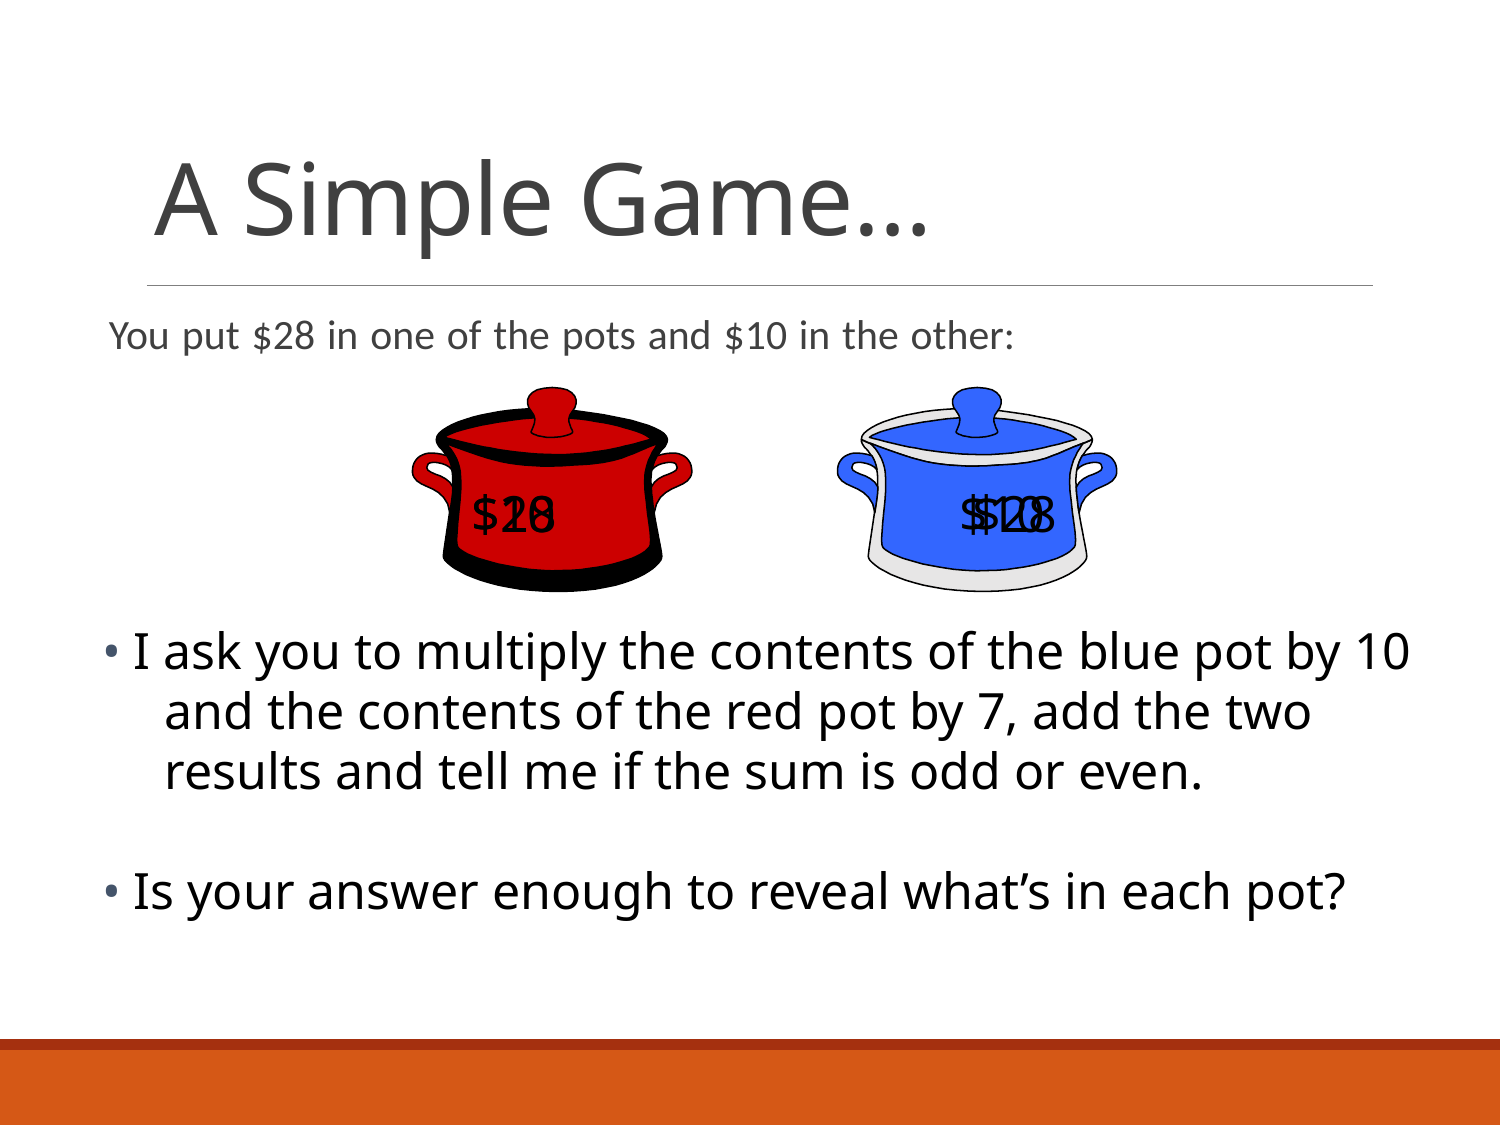

# A Simple Game…
You put $28 in one of the pots and $10 in the other:
$28 $10
$10 $28
I ask you to multiply the contents of the blue pot by 10 and the contents of the red pot by 7, add the two results and tell me if the sum is odd or even.
Is your answer enough to reveal what’s in each pot?